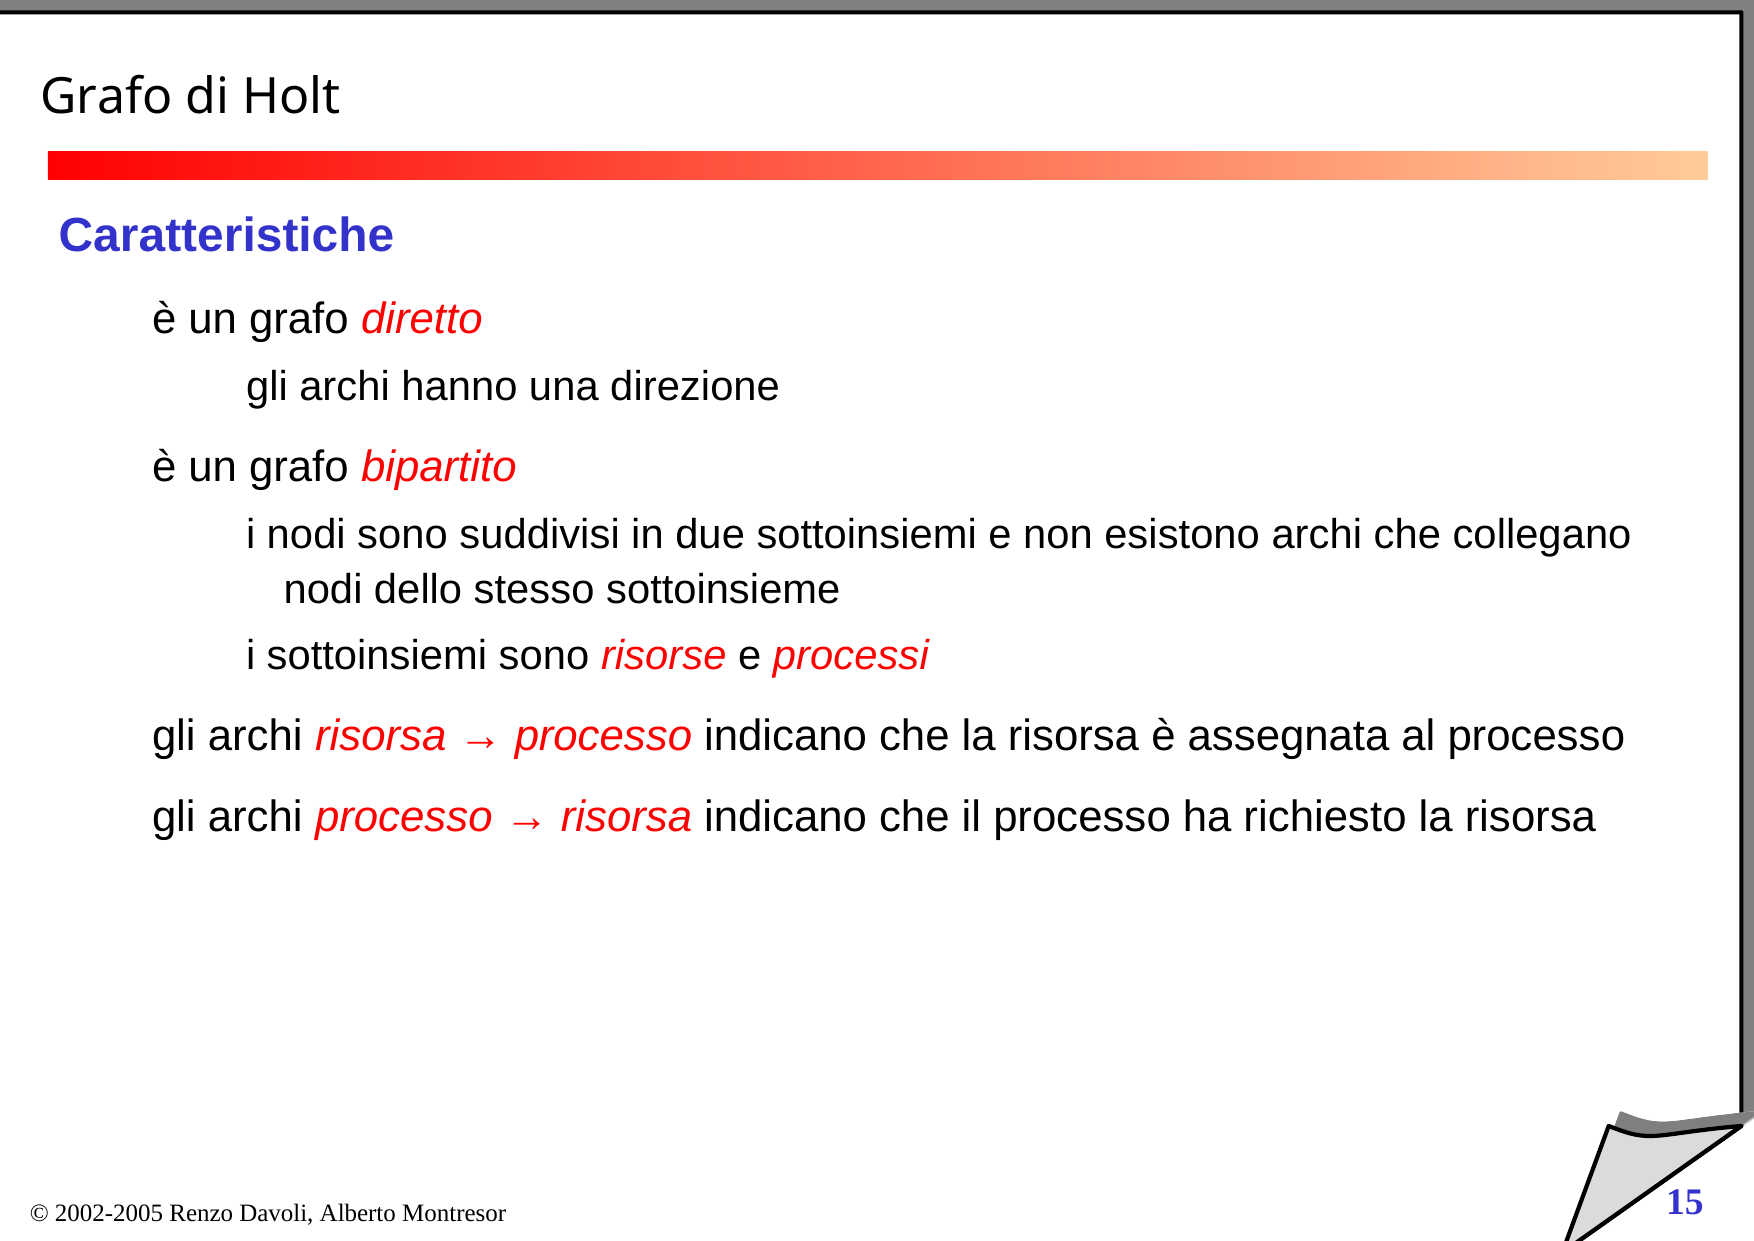

# Grafo di Holt
Caratteristiche
è un grafo diretto
gli archi hanno una direzione
è un grafo bipartito
i nodi sono suddivisi in due sottoinsiemi e non esistono archi che collegano nodi dello stesso sottoinsieme
i sottoinsiemi sono risorse e processi
gli archi risorsa → processo indicano che la risorsa è assegnata al processo
gli archi processo → risorsa indicano che il processo ha richiesto la risorsa